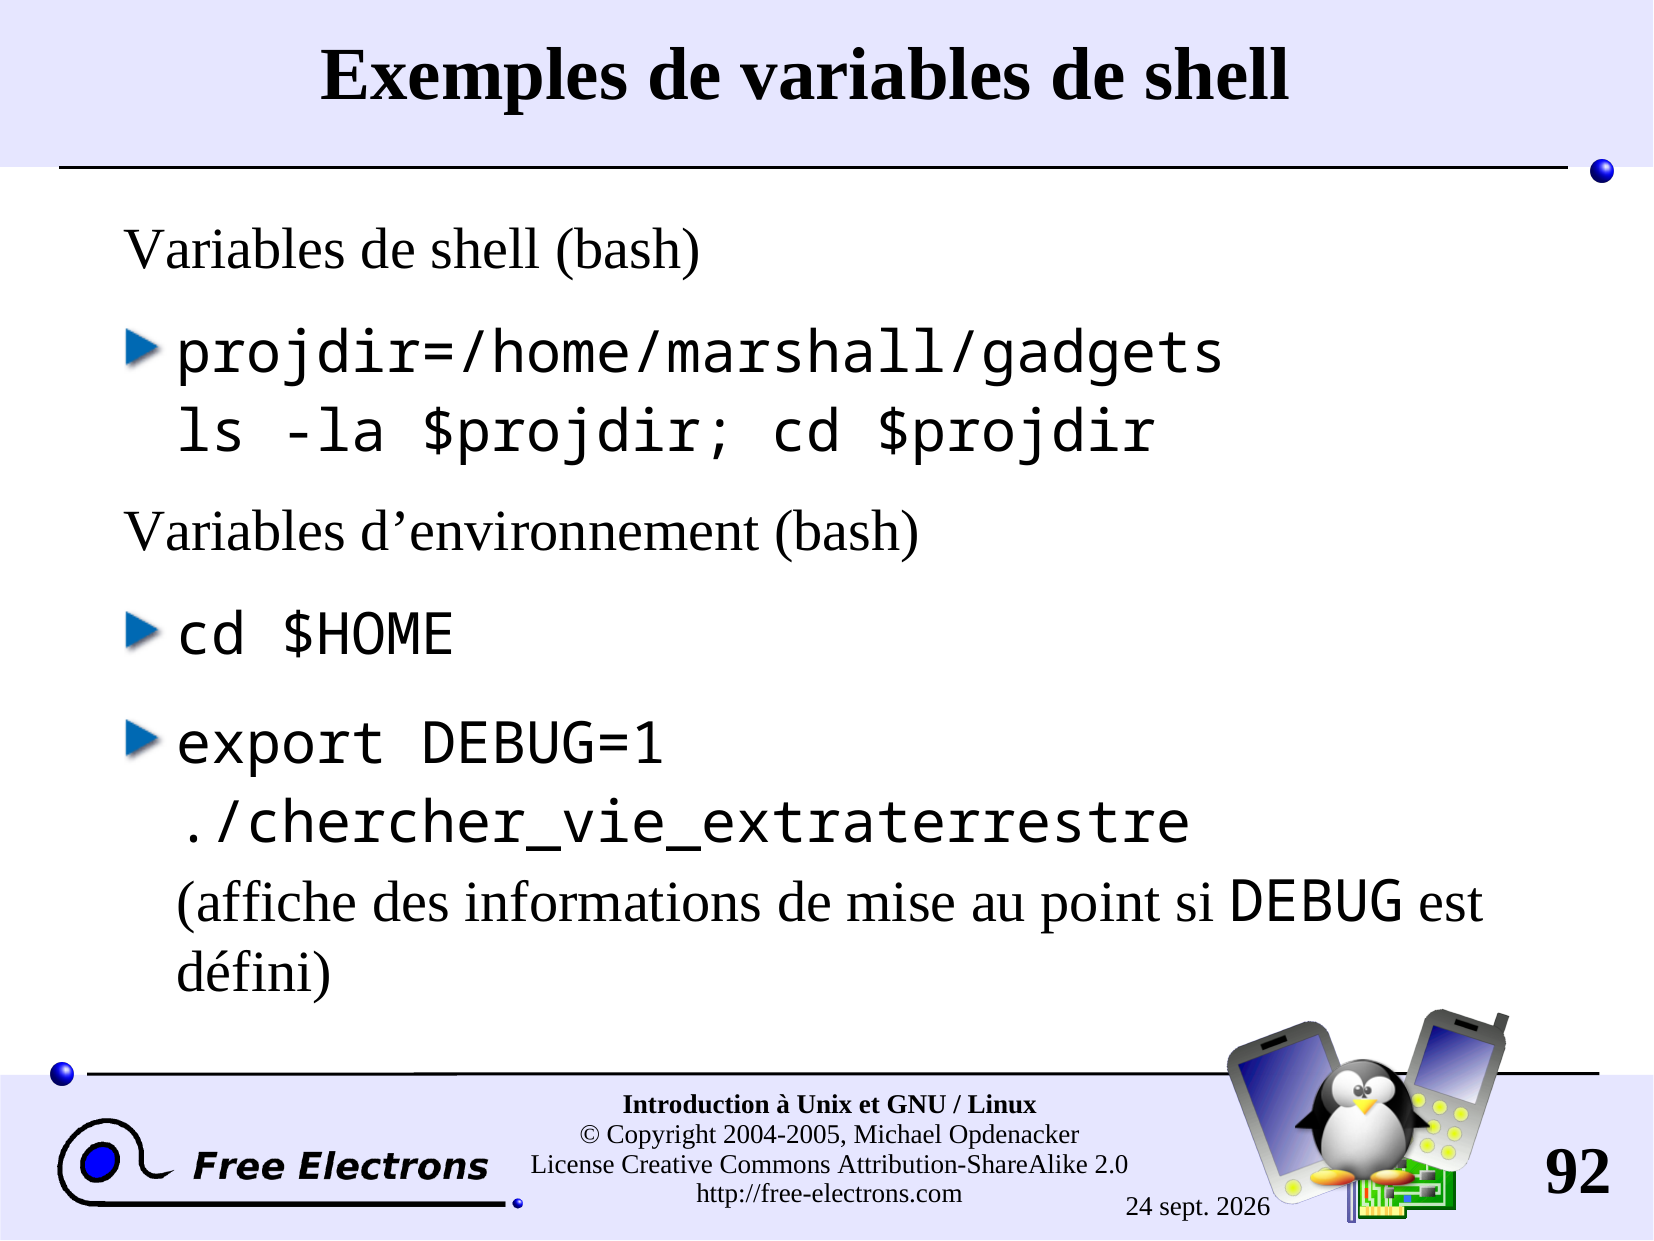

# Exemples de variables de shell
Variables de shell (bash)
projdir=/home/marshall/gadgets
ls -la $projdir; cd $projdir
Variables d’environnement (bash)
cd $HOME
export DEBUG=1
./chercher_vie_extraterrestre
(affiche des informations de mise au point si DEBUG est défini)